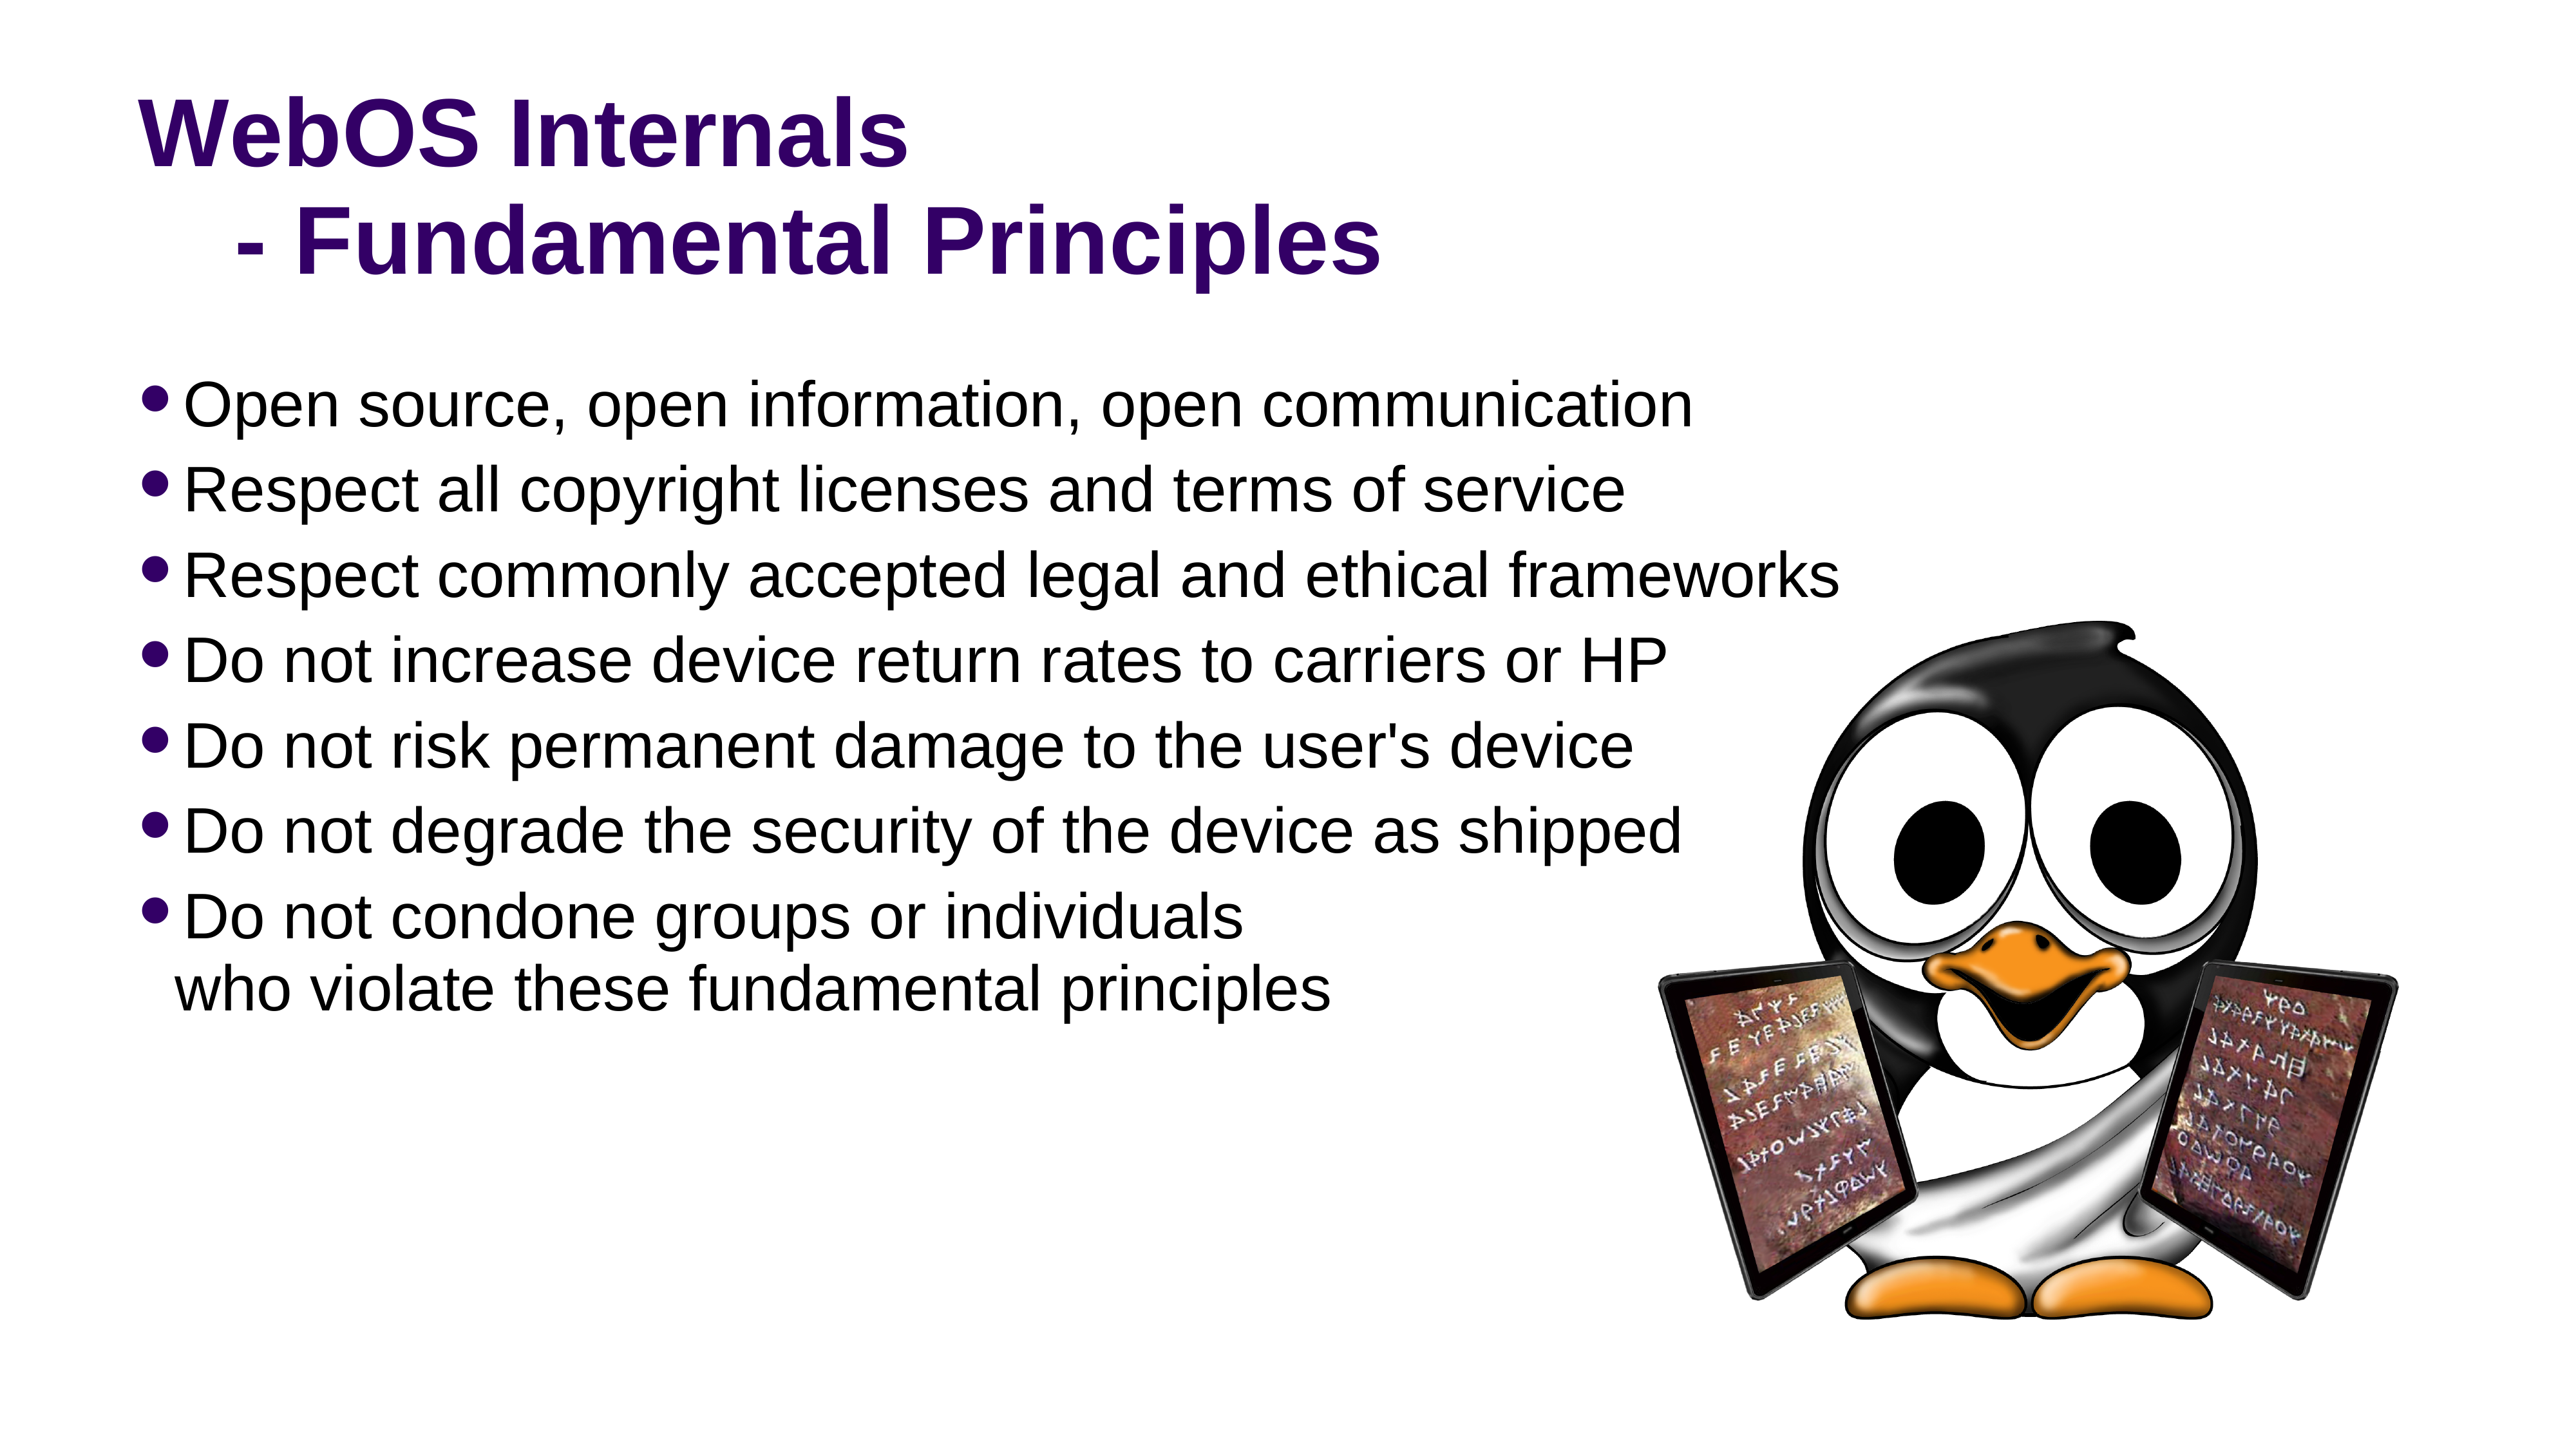

# WebOS Internals - Fundamental Principles
Open source, open information, open communication
Respect all copyright licenses and terms of service
Respect commonly accepted legal and ethical frameworks
Do not increase device return rates to carriers or HP
Do not risk permanent damage to the user's device
Do not degrade the security of the device as shipped
Do not condone groups or individuals
who violate these fundamental principles